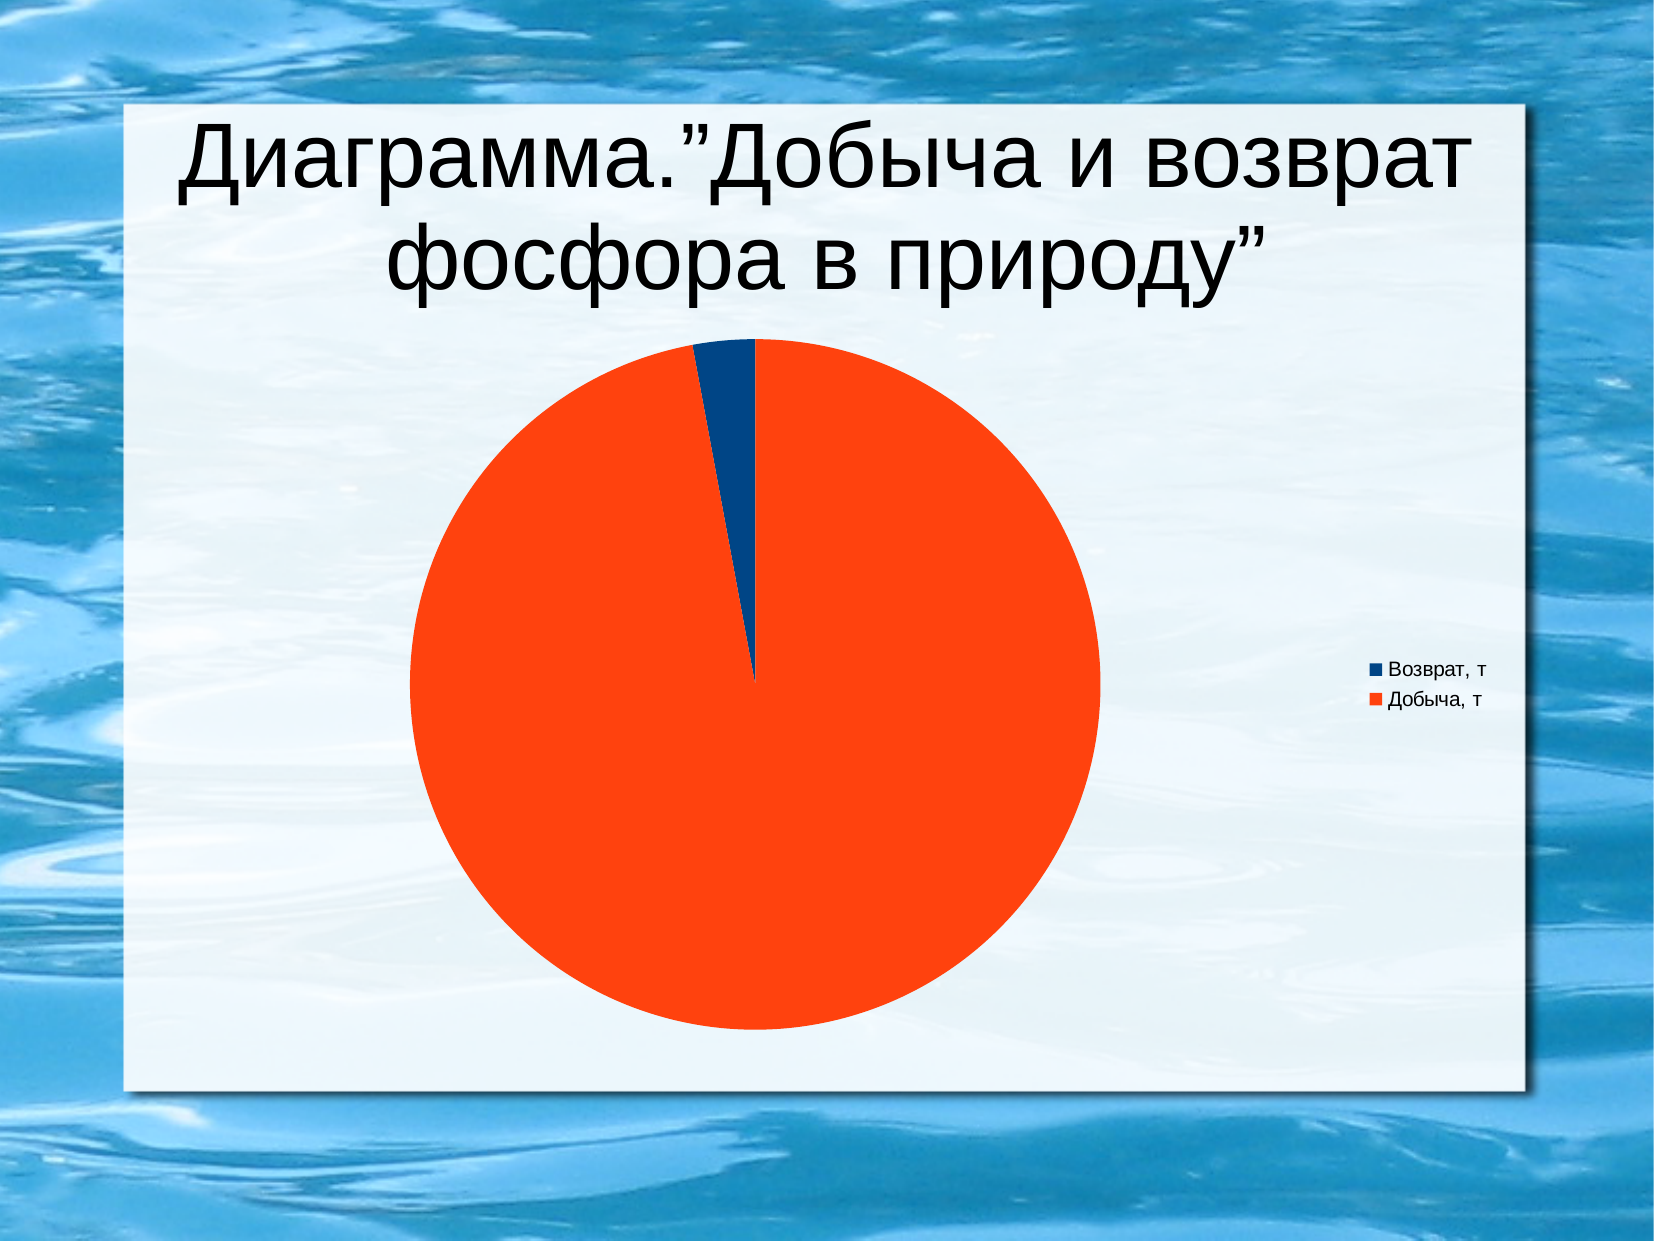

# Диаграмма.”Добыча и возврат фосфора в природу”
### Chart
| Category | Возврат, т | Добыча, т |
|---|---|---|
| Возврат, т | 60000.0 | None |
| Добыча, т | 2000000.0 | None |